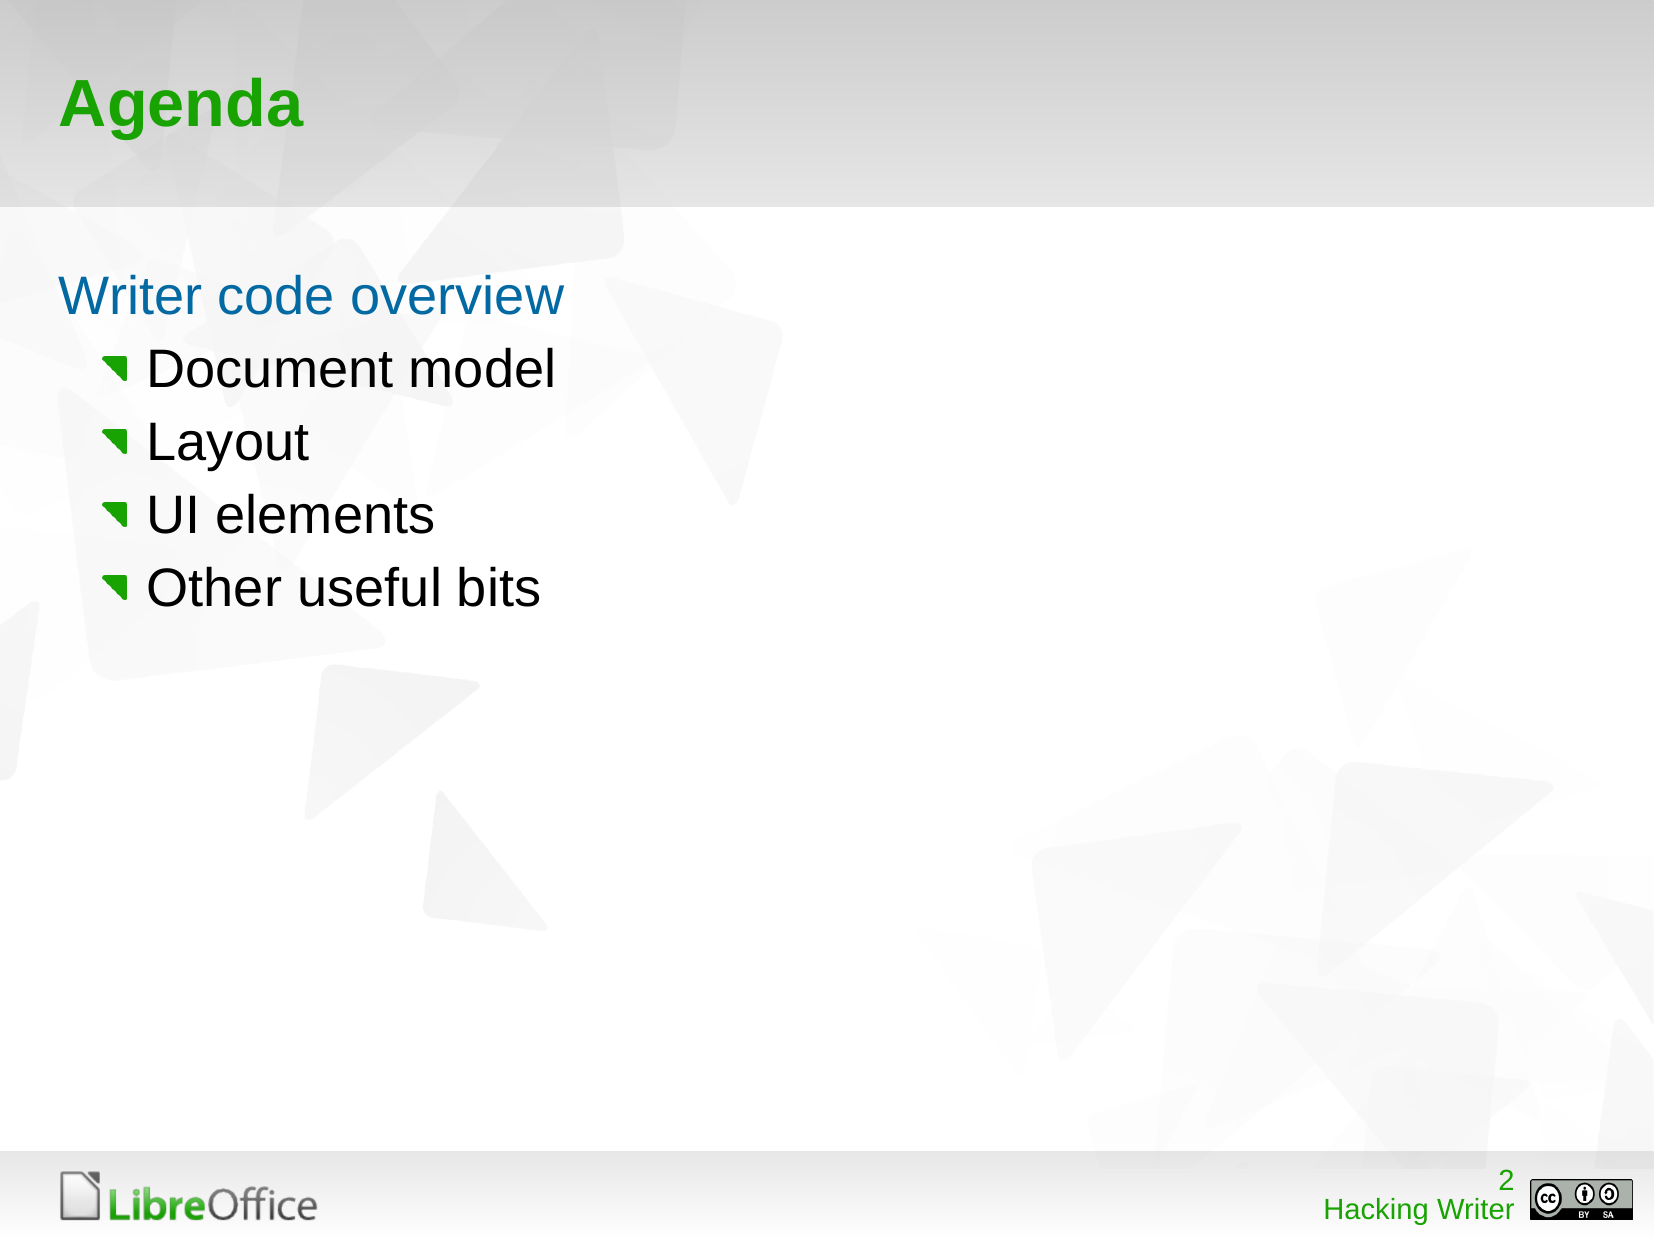

# Agenda
Writer code overview
Document model
Layout
UI elements
Other useful bits
2
Hacking Writer